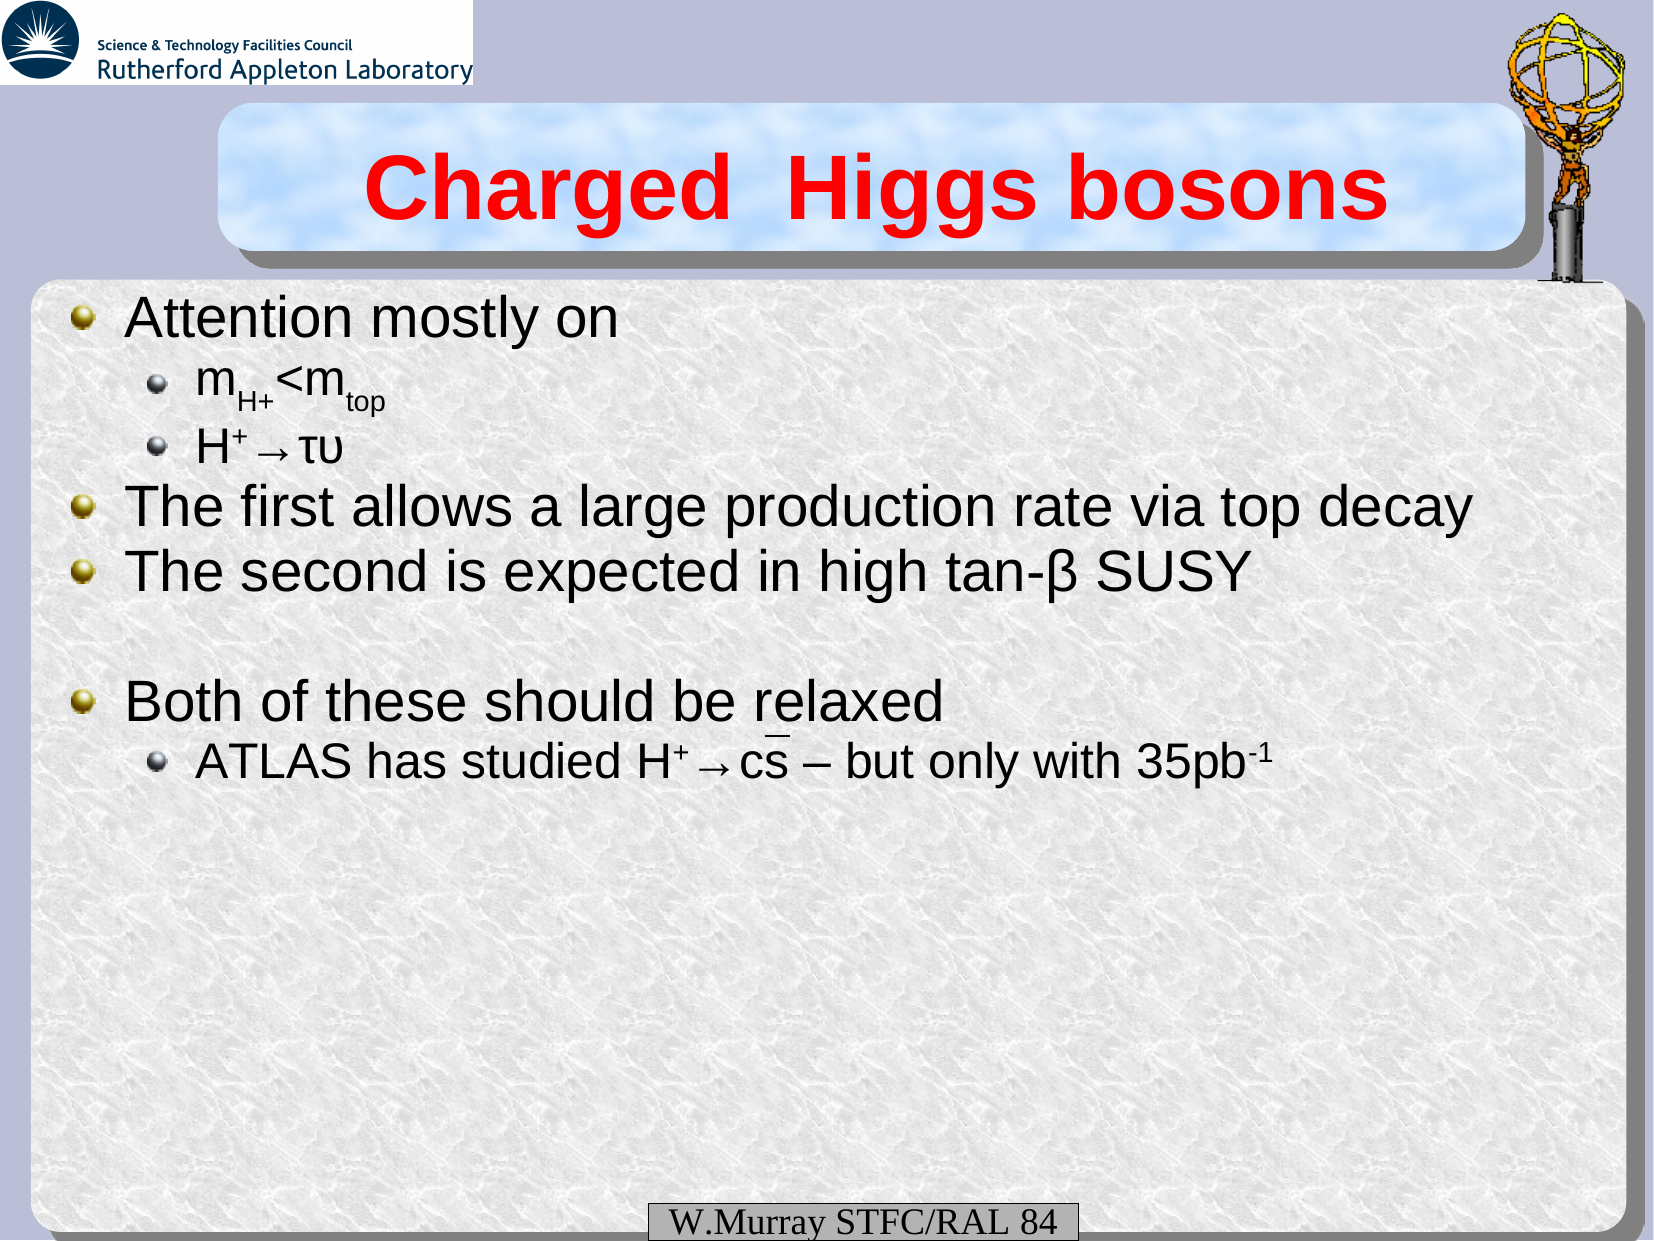

# Charged Higgs bosons
Attention mostly on
mH+<mtop
H+→τυ
The first allows a large production rate via top decay
The second is expected in high tan-β SUSY
Both of these should be relaxed
ATLAS has studied H+→cs – but only with 35pb-1